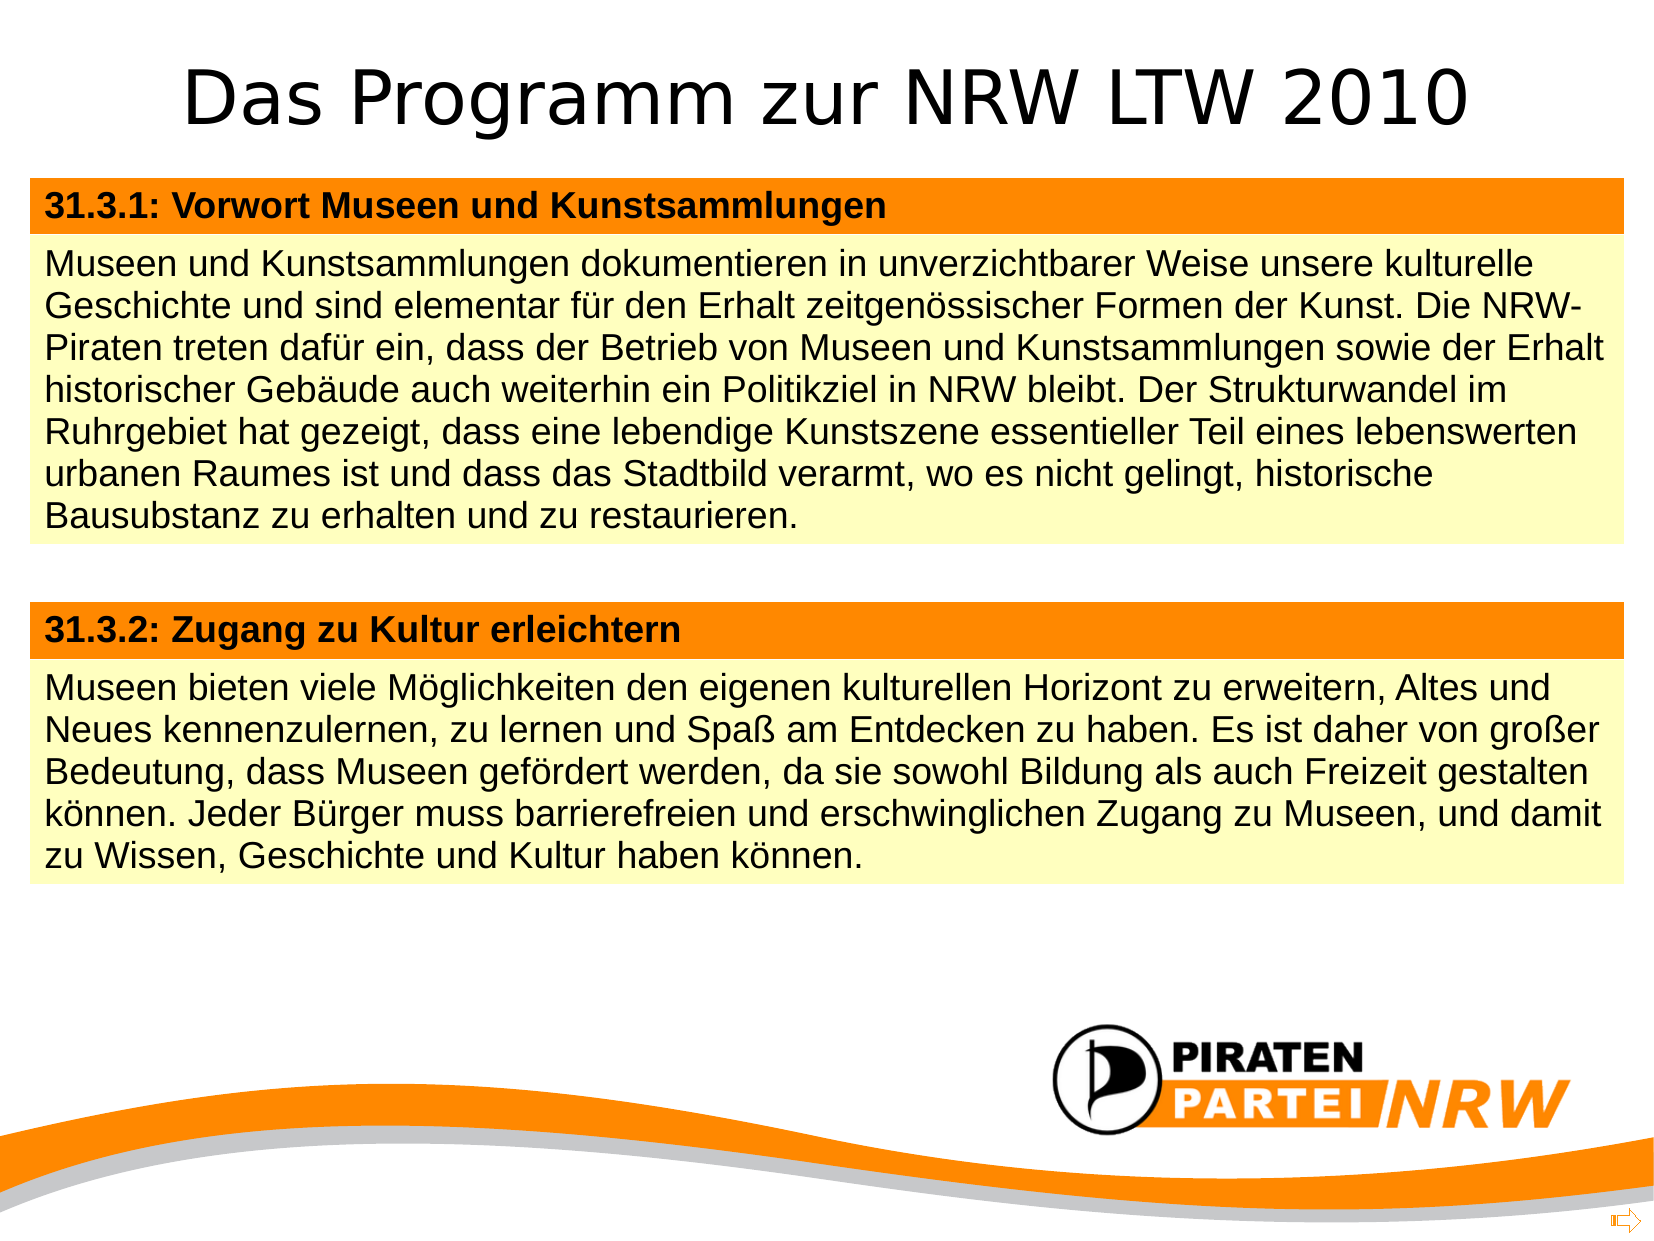

# Das Programm zur NRW LTW 2010
| 31.3.1: Vorwort Museen und Kunstsammlungen |
| --- |
| Museen und Kunstsammlungen dokumentieren in unverzichtbarer Weise unsere kulturelle Geschichte und sind elementar für den Erhalt zeitgenössischer Formen der Kunst. Die NRW-Piraten treten dafür ein, dass der Betrieb von Museen und Kunstsammlungen sowie der Erhalt historischer Gebäude auch weiterhin ein Politikziel in NRW bleibt. Der Strukturwandel im Ruhrgebiet hat gezeigt, dass eine lebendige Kunstszene essentieller Teil eines lebenswerten urbanen Raumes ist und dass das Stadtbild verarmt, wo es nicht gelingt, historische Bausubstanz zu erhalten und zu restaurieren. |
| |
| 31.3.2: Zugang zu Kultur erleichtern |
| Museen bieten viele Möglichkeiten den eigenen kulturellen Horizont zu erweitern, Altes und Neues kennenzulernen, zu lernen und Spaß am Entdecken zu haben. Es ist daher von großer Bedeutung, dass Museen gefördert werden, da sie sowohl Bildung als auch Freizeit gestalten können. Jeder Bürger muss barrierefreien und erschwinglichen Zugang zu Museen, und damit zu Wissen, Geschichte und Kultur haben können. |